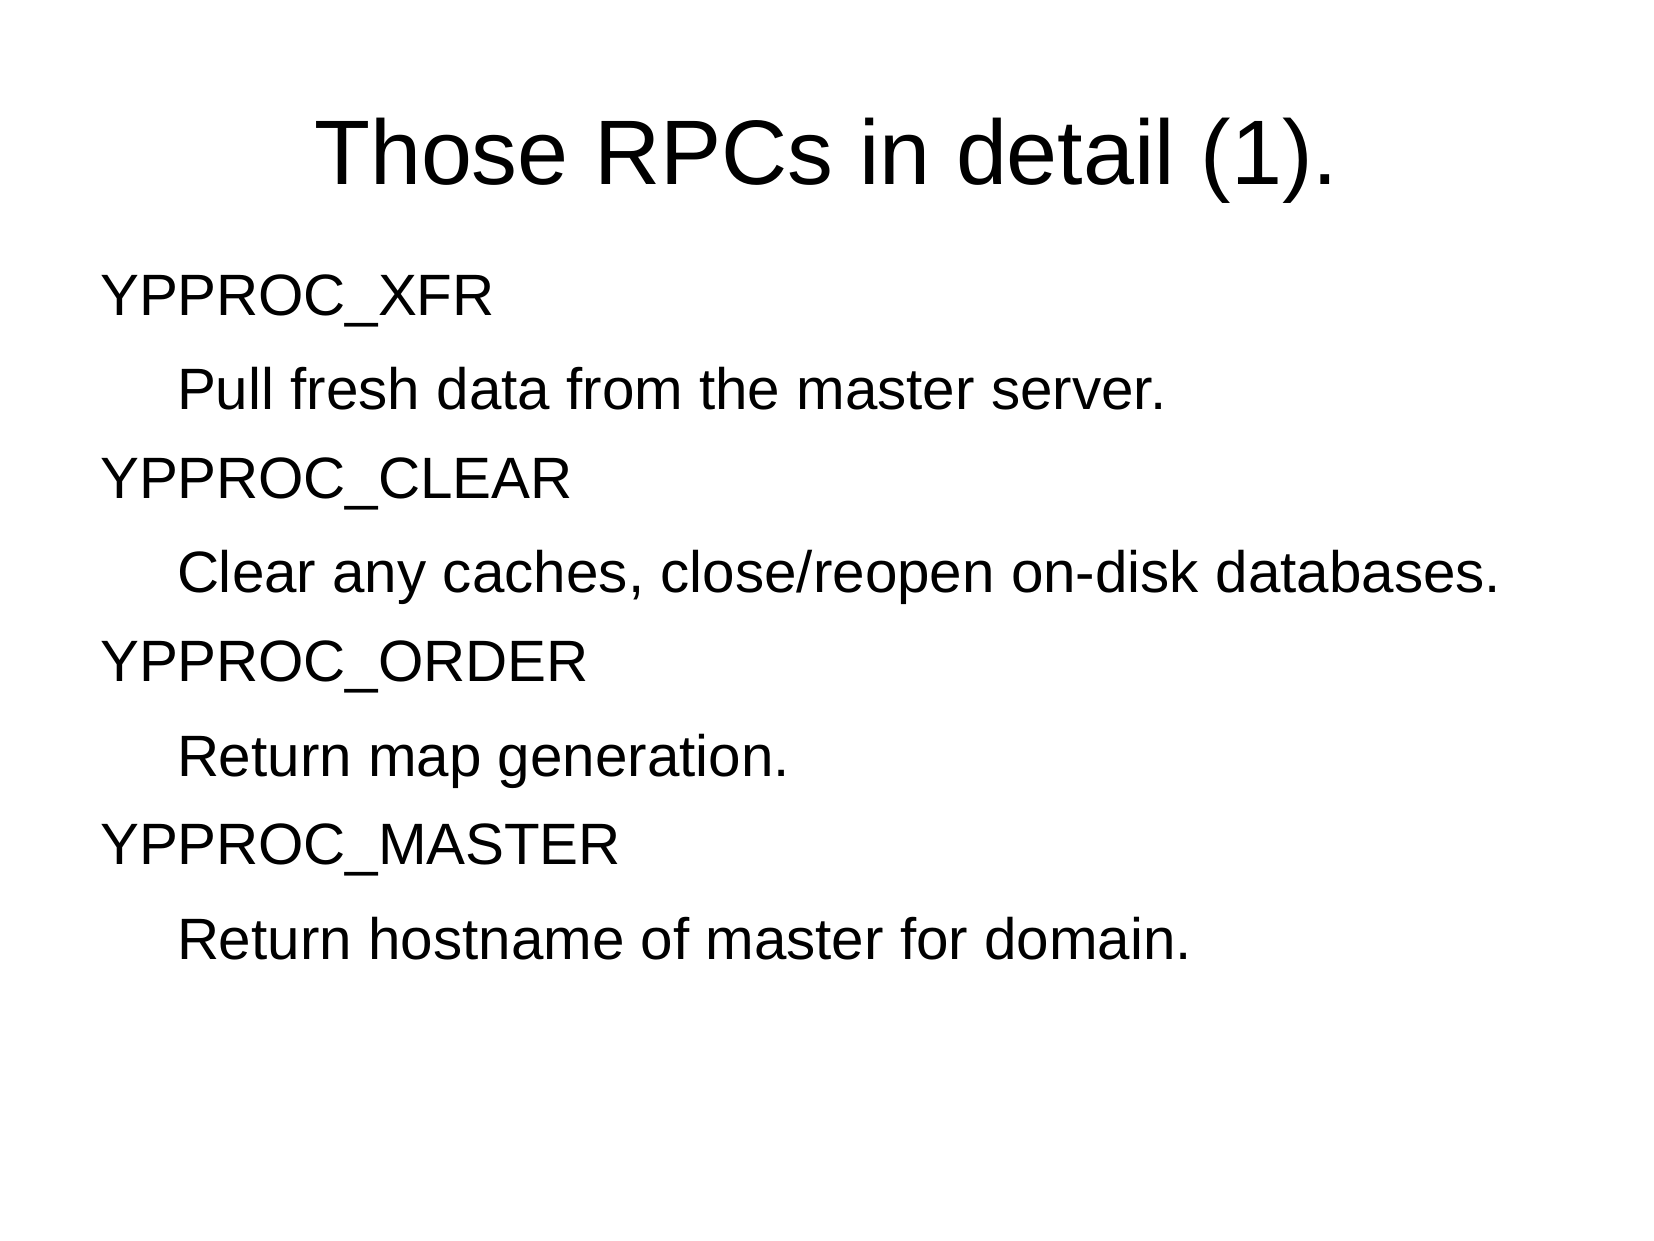

# Those RPCs in detail (1).
YPPROC_XFR
Pull fresh data from the master server.
YPPROC_CLEAR
Clear any caches, close/reopen on-disk databases.
YPPROC_ORDER
Return map generation.
YPPROC_MASTER
Return hostname of master for domain.